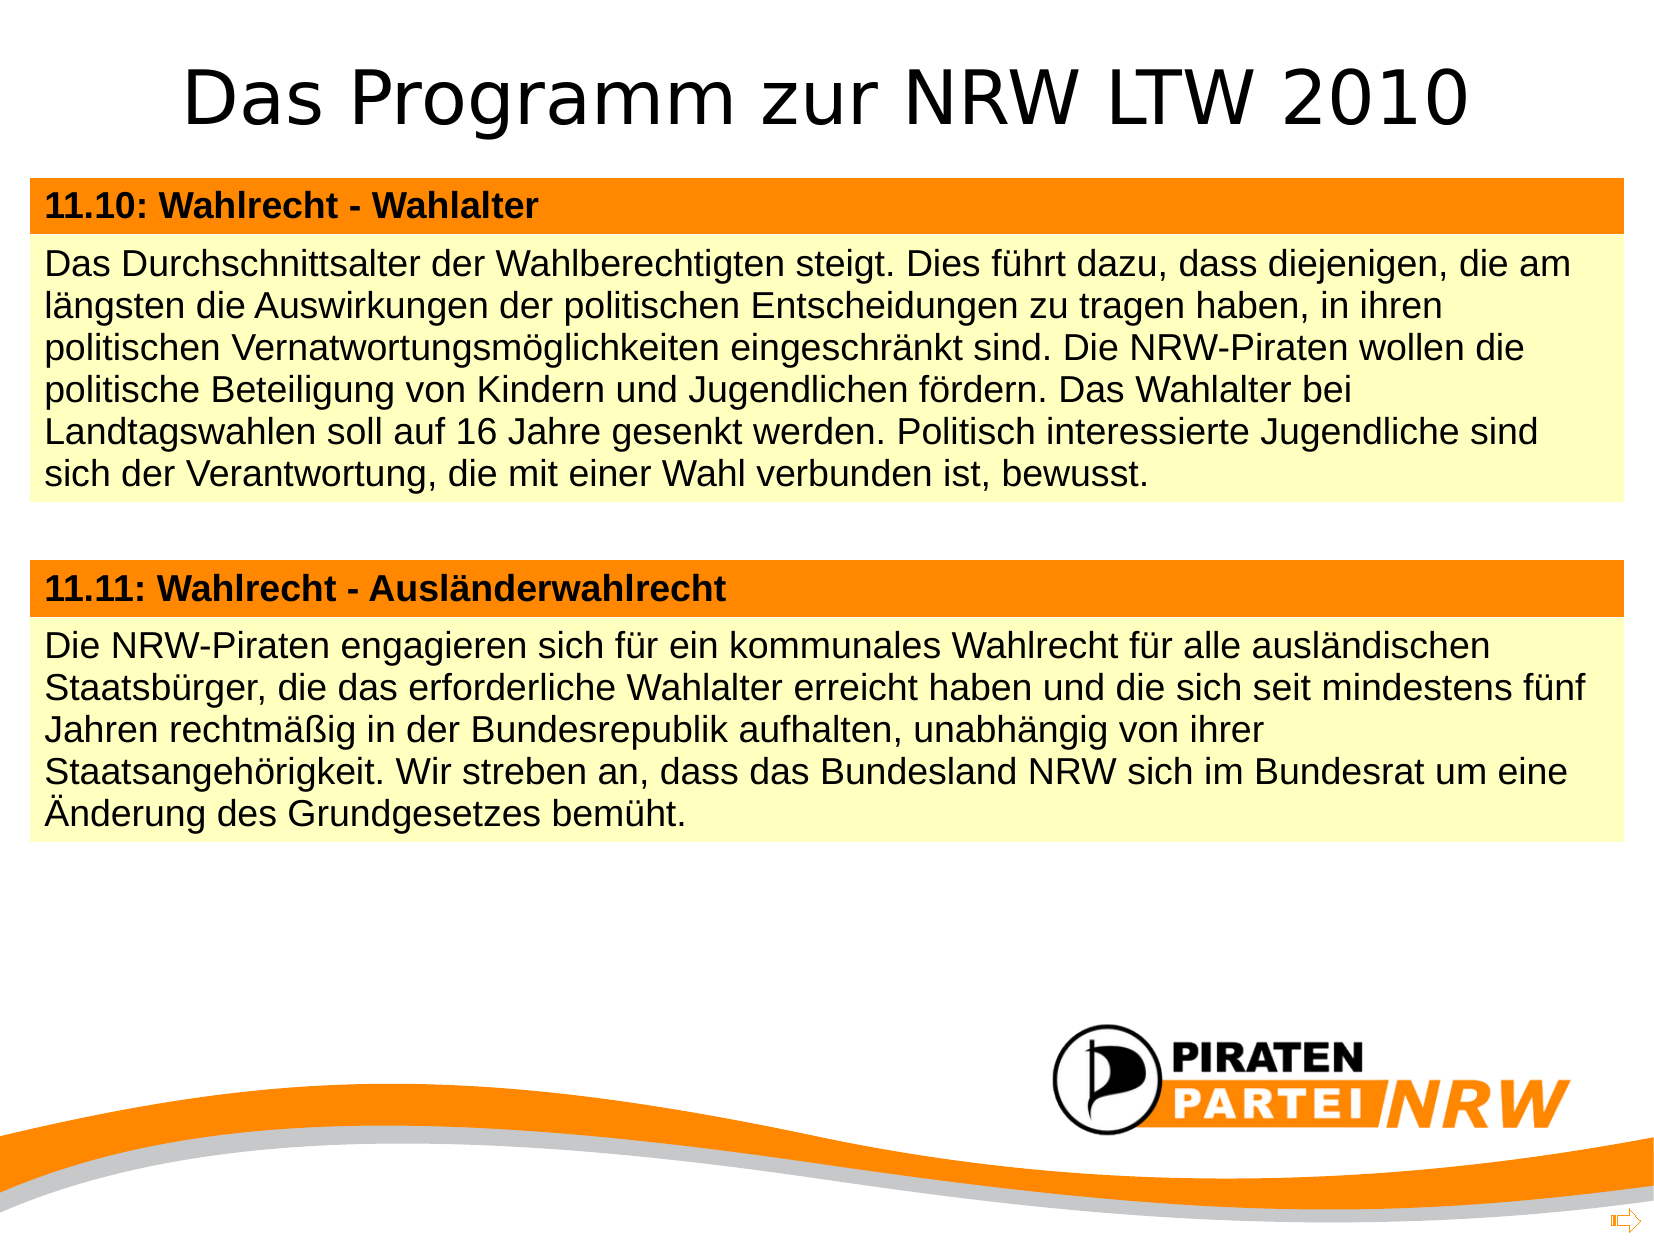

# Das Programm zur NRW LTW 2010
| 11.10: Wahlrecht - Wahlalter |
| --- |
| Das Durchschnittsalter der Wahlberechtigten steigt. Dies führt dazu, dass diejenigen, die am längsten die Auswirkungen der politischen Entscheidungen zu tragen haben, in ihren politischen Vernatwortungsmöglichkeiten eingeschränkt sind. Die NRW-Piraten wollen die politische Beteiligung von Kindern und Jugendlichen fördern. Das Wahlalter bei Landtagswahlen soll auf 16 Jahre gesenkt werden. Politisch interessierte Jugendliche sind sich der Verantwortung, die mit einer Wahl verbunden ist, bewusst. |
| |
| 11.11: Wahlrecht - Ausländerwahlrecht |
| Die NRW-Piraten engagieren sich für ein kommunales Wahlrecht für alle ausländischen Staatsbürger, die das erforderliche Wahlalter erreicht haben und die sich seit mindestens fünf Jahren rechtmäßig in der Bundesrepublik aufhalten, unabhängig von ihrer Staatsangehörigkeit. Wir streben an, dass das Bundesland NRW sich im Bundesrat um eine Änderung des Grundgesetzes bemüht. |